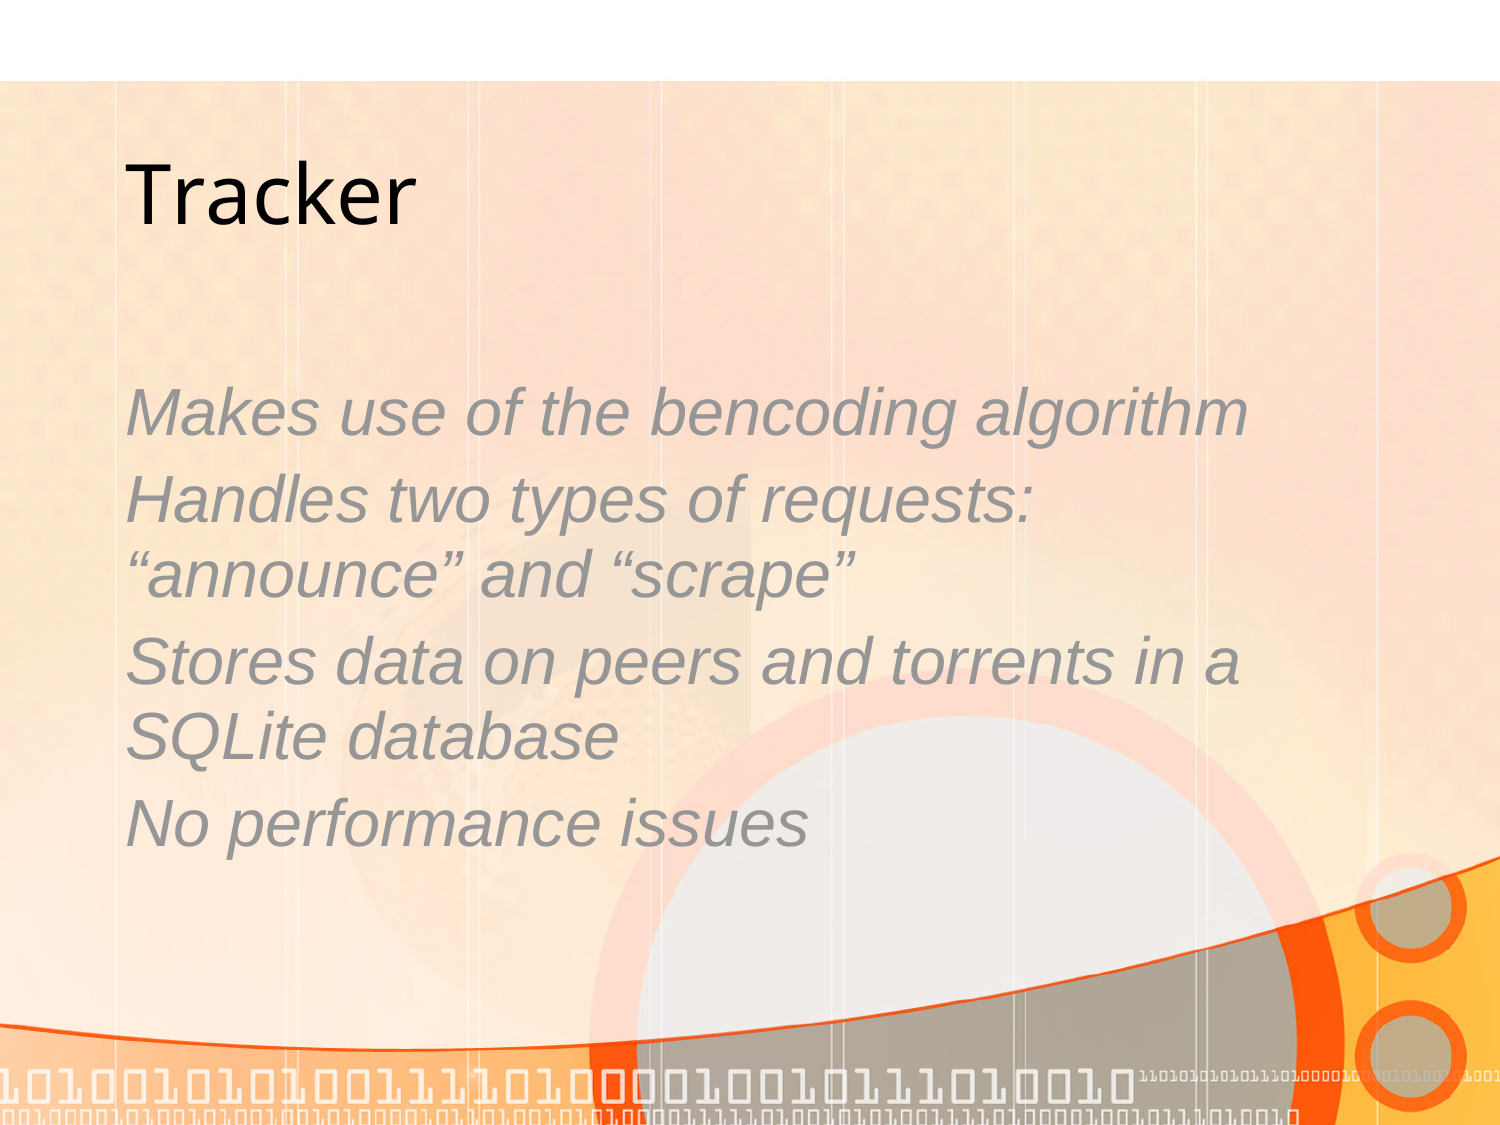

# Tracker
Makes use of the bencoding algorithm
Handles two types of requests: “announce” and “scrape”
Stores data on peers and torrents in a SQLite database
No performance issues